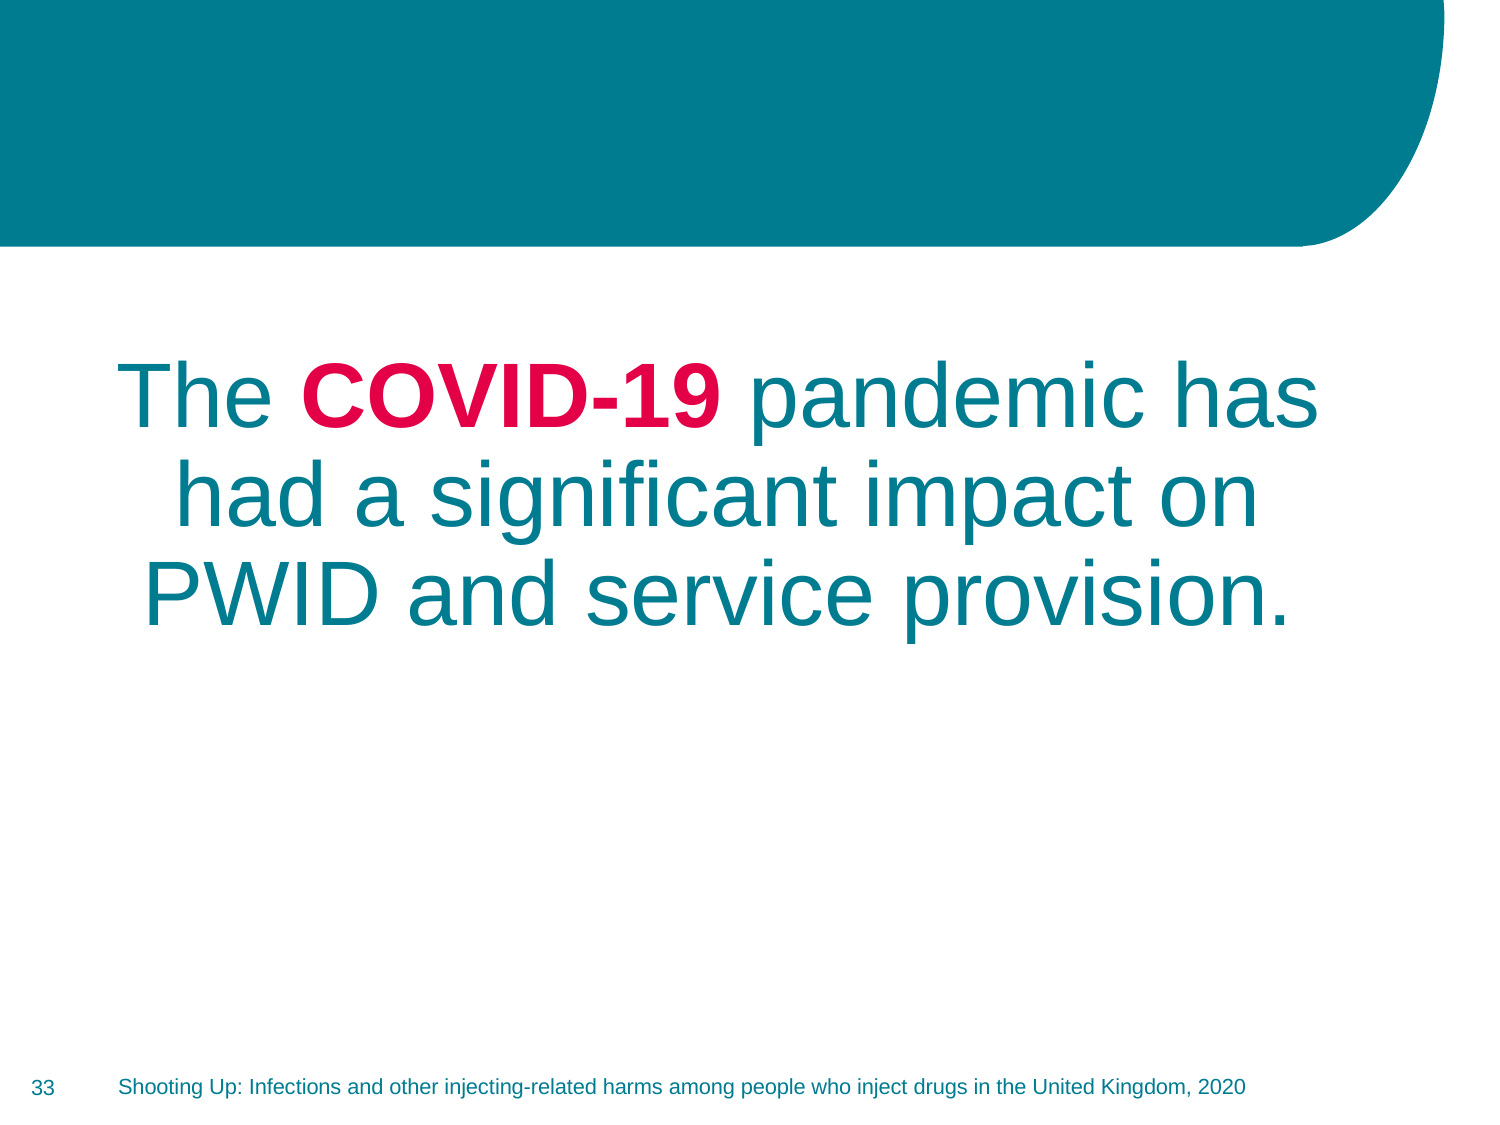

# The COVID-19 pandemic has had a significant impact on PWID and service provision.
Shooting Up: Infections among people who inject drugs in the United Kingdom, 2018
32
Shooting Up: Infections and other injecting-related harms among people who inject drugs in the United Kingdom, 2020